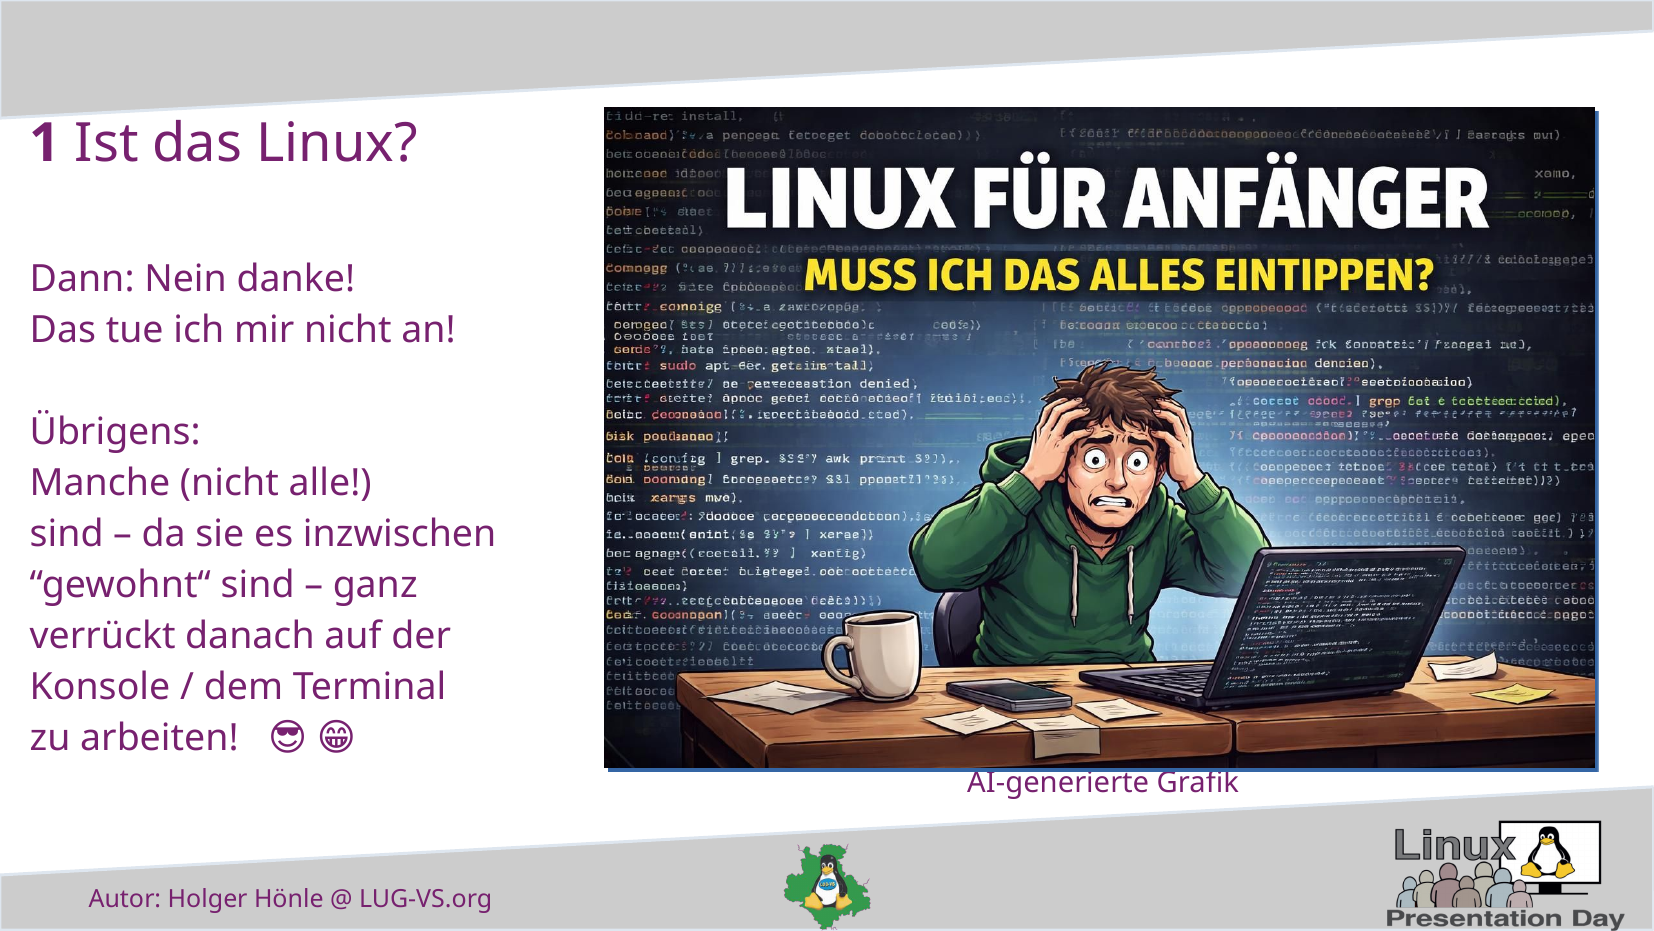

# 1 Ist das Linux?
Dann: Nein danke!
Das tue ich mir nicht an!
Übrigens:
Manche (nicht alle!)
sind – da sie es inzwischen
“gewohnt“ sind – ganz
verrückt danach auf der
Konsole / dem Terminal
zu arbeiten! 😎 😁
 AI-generierte Grafik
Autor: Holger Hönle @ LUG-VS.org